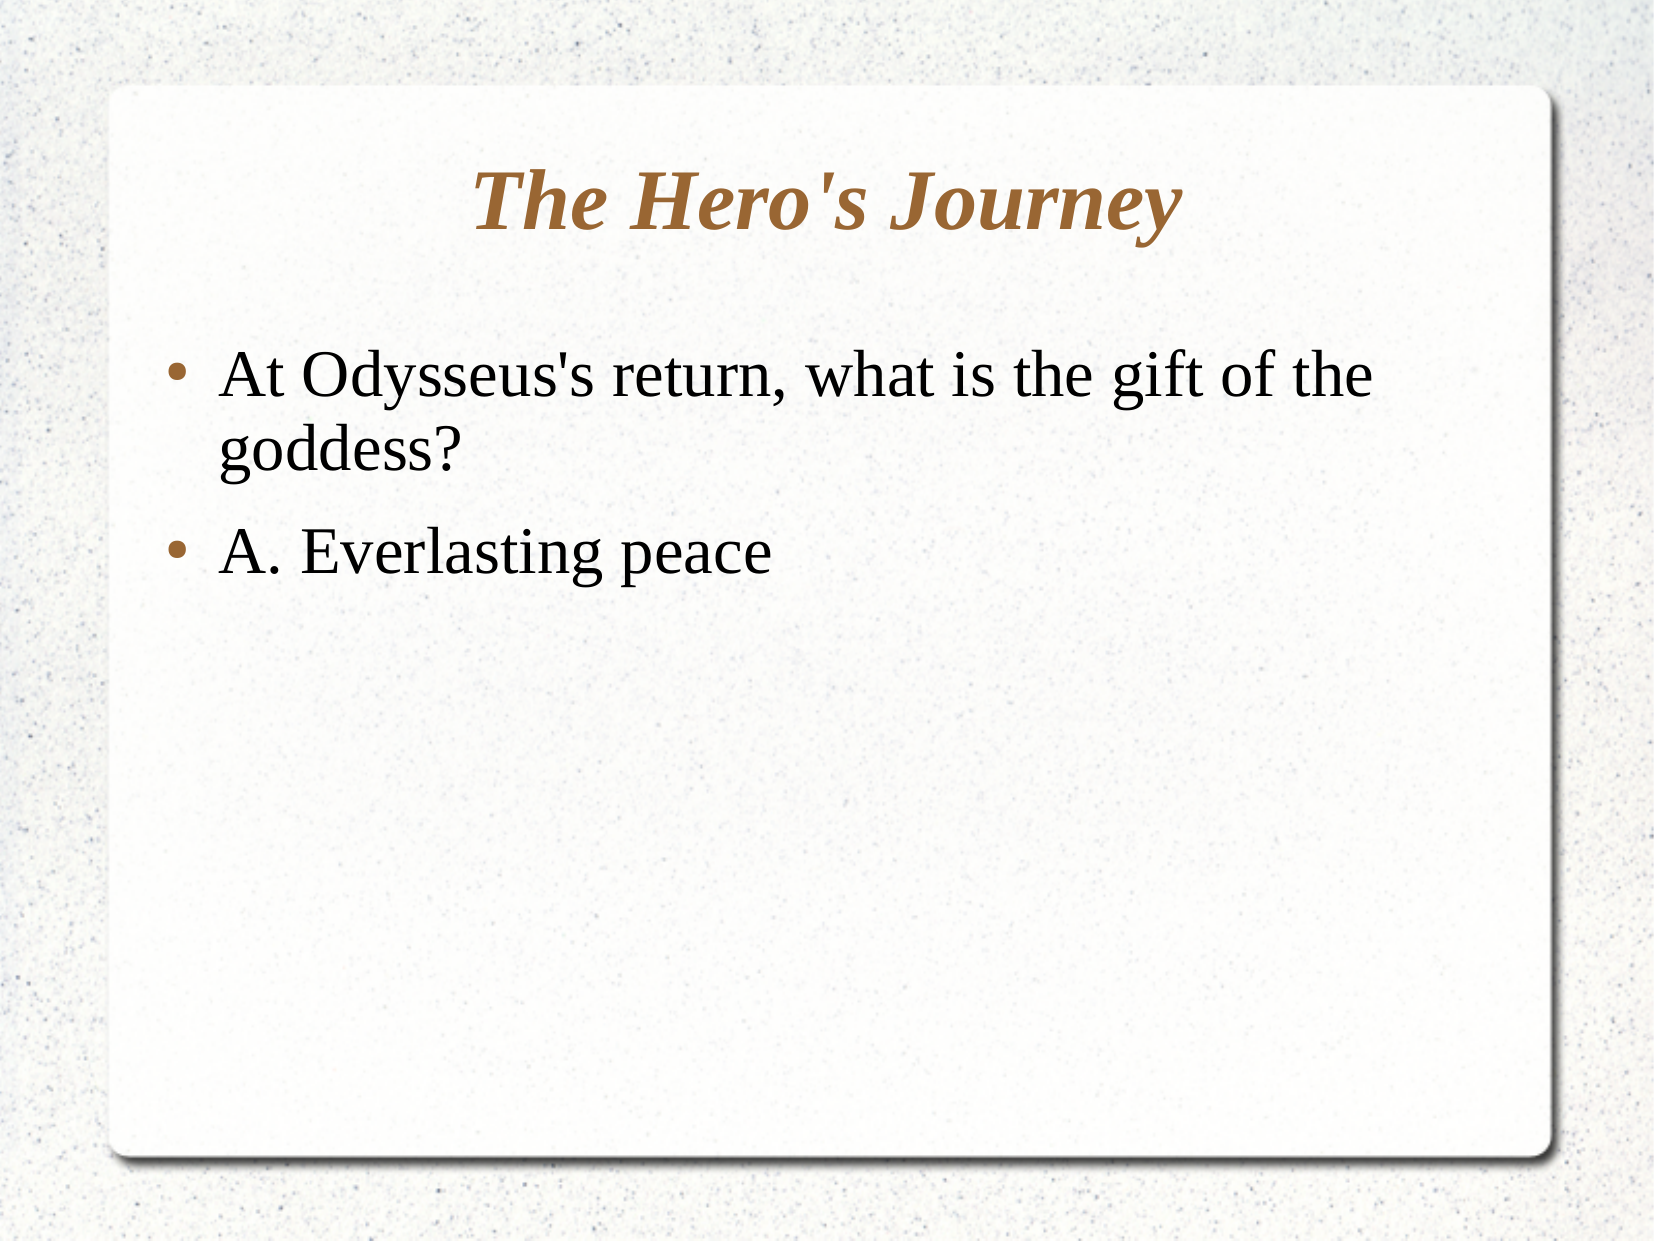

# The Hero's Journey
At Odysseus's return, what is the gift of the goddess?
A. Everlasting peace